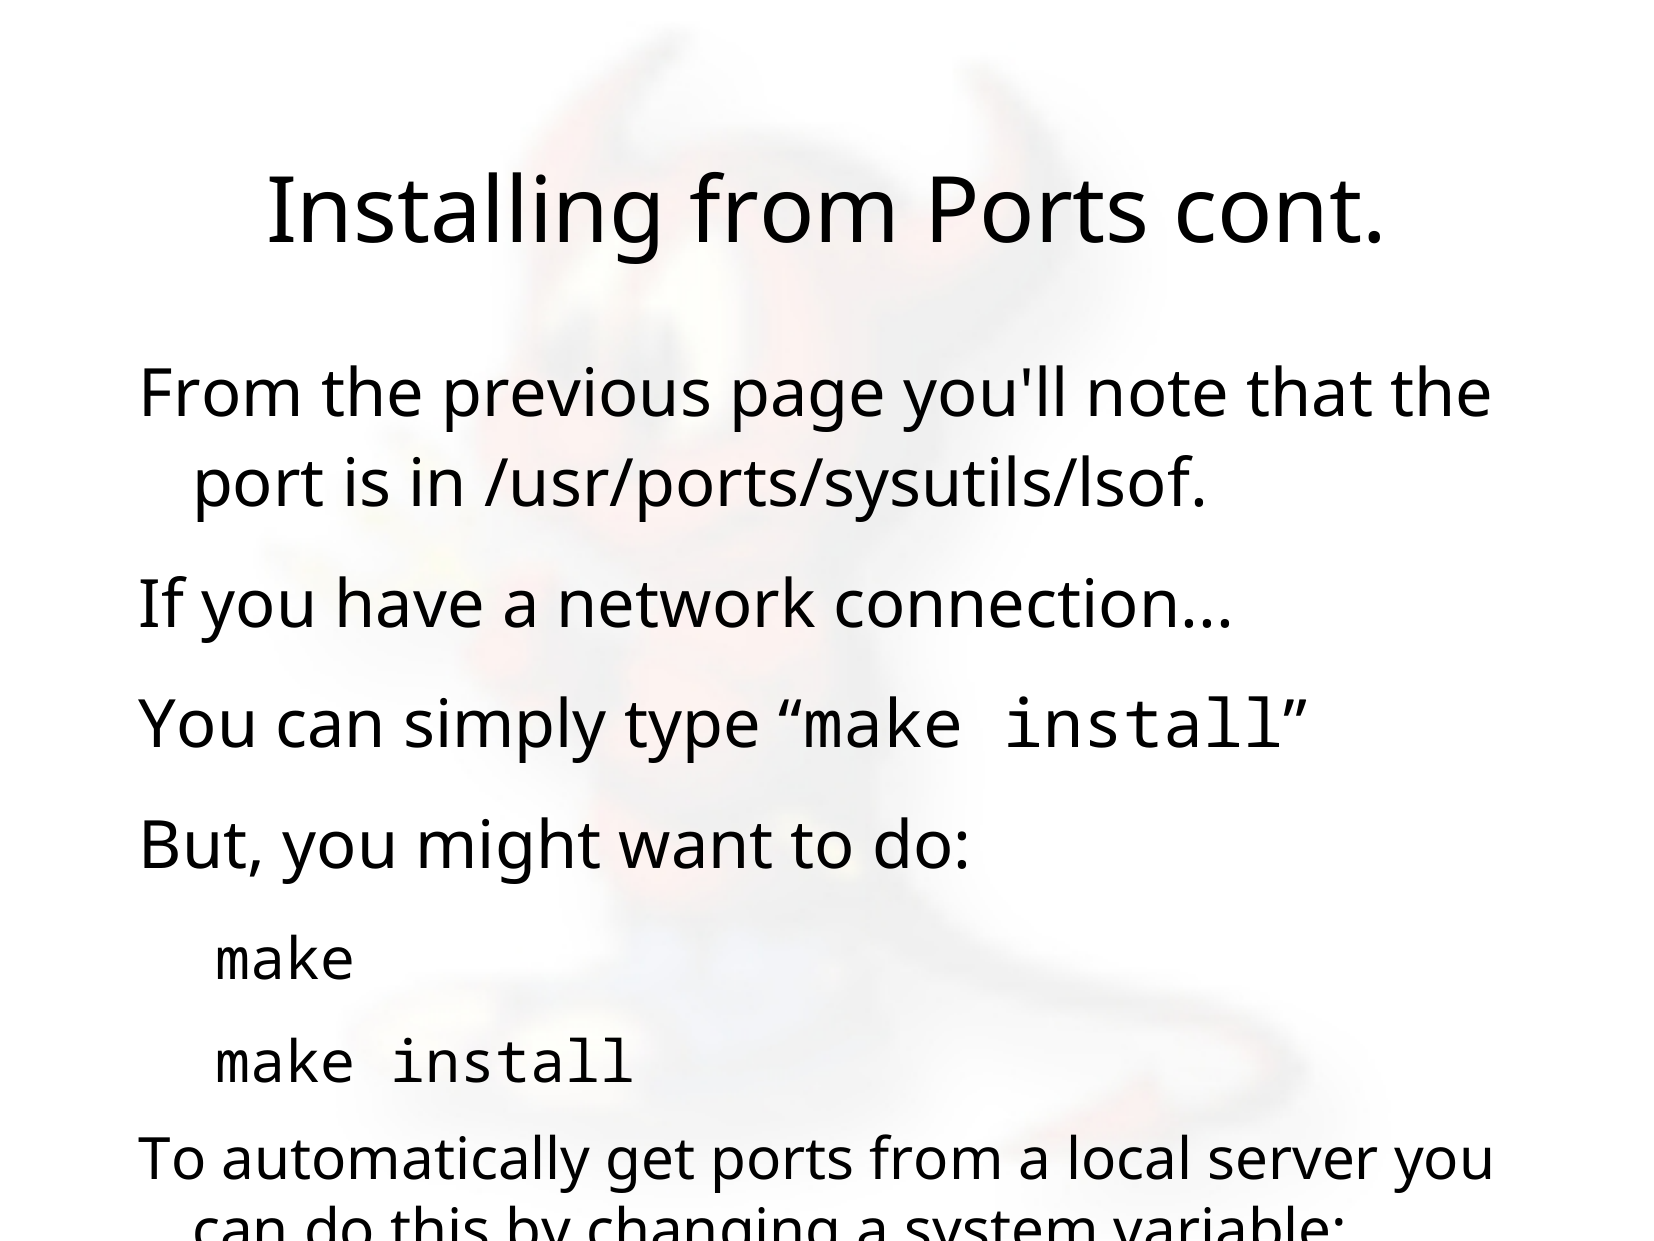

# Installing from Ports cont.
From the previous page you'll note that the port is in /usr/ports/sysutils/lsof.
If you have a network connection...
You can simply type “make install”
But, you might want to do:
make
make install
To automatically get ports from a local server you can do this by changing a system variable:
export MASTER_SITE_OVERRIDE=”ftp://local.site/distfiles/ fetch”